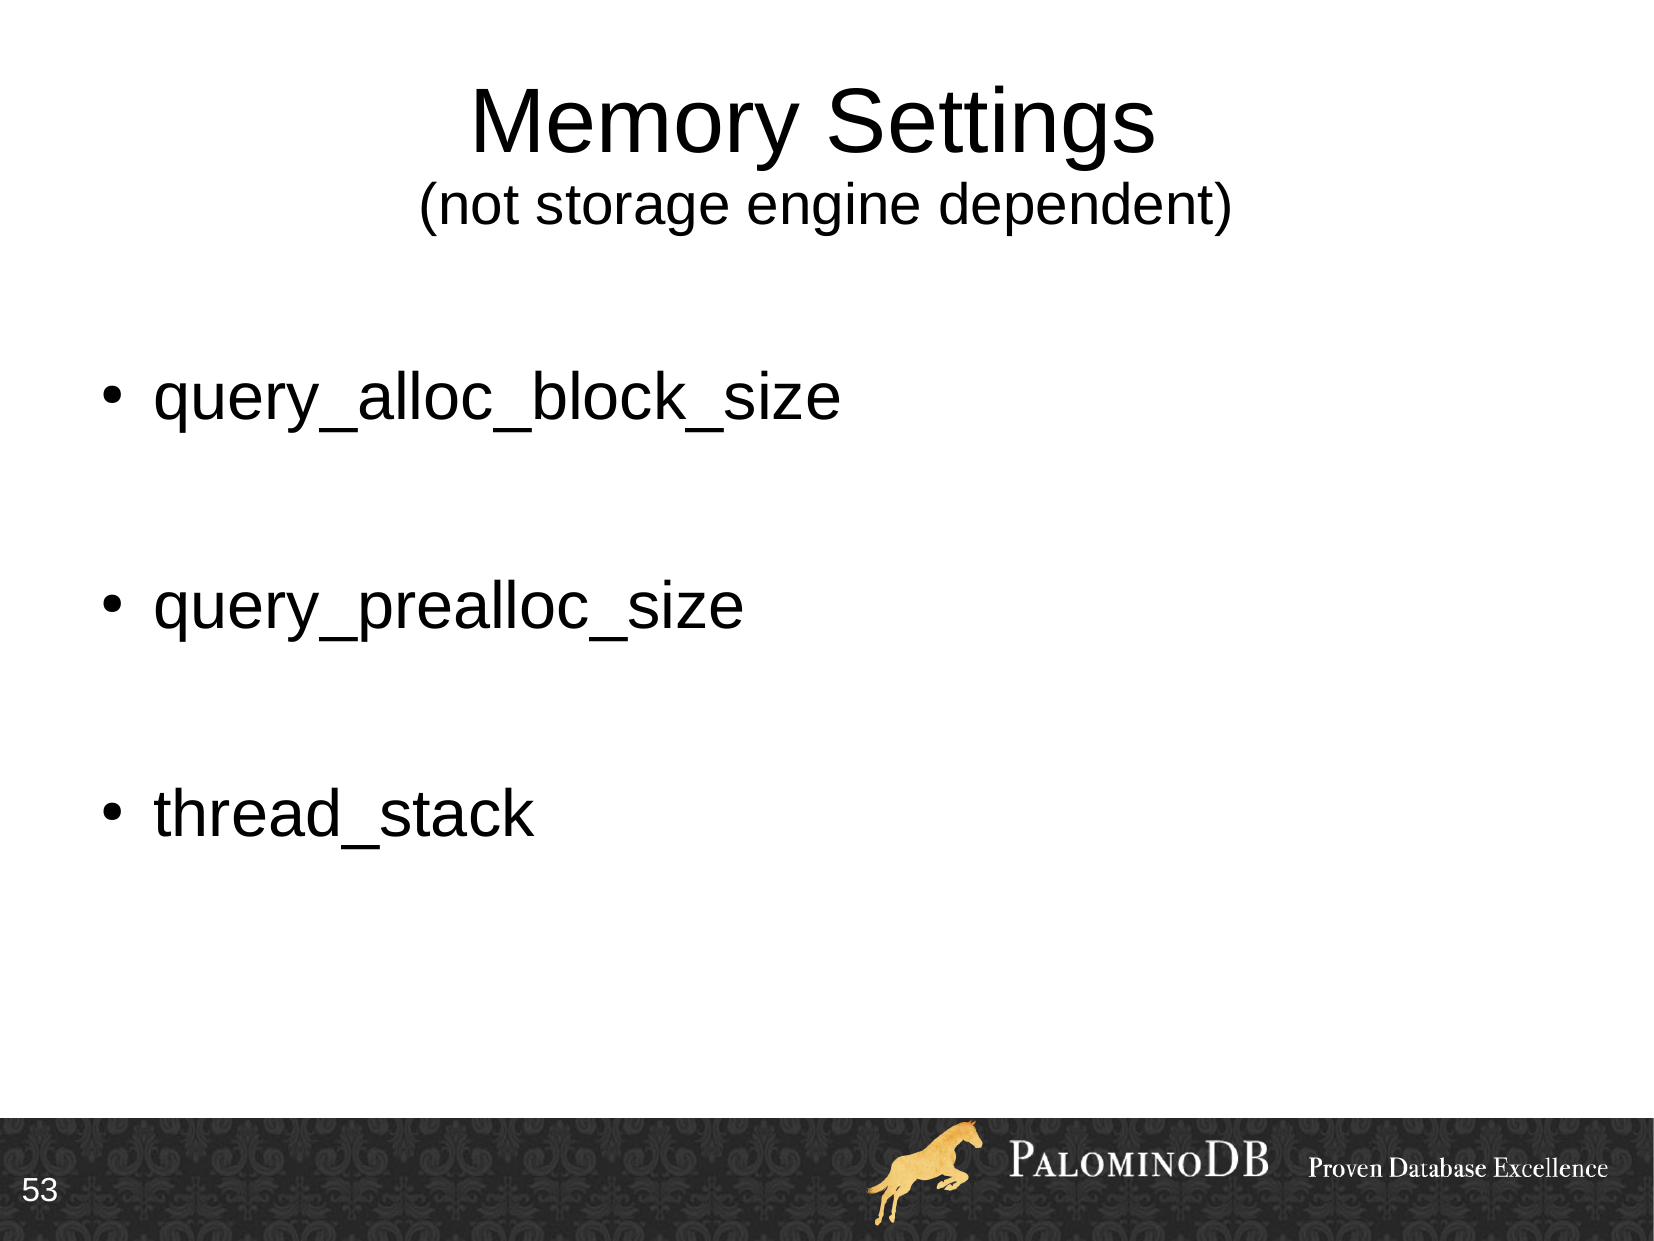

# Memory Settings (not storage engine dependent)
query_alloc_block_size
query_prealloc_size
thread_stack